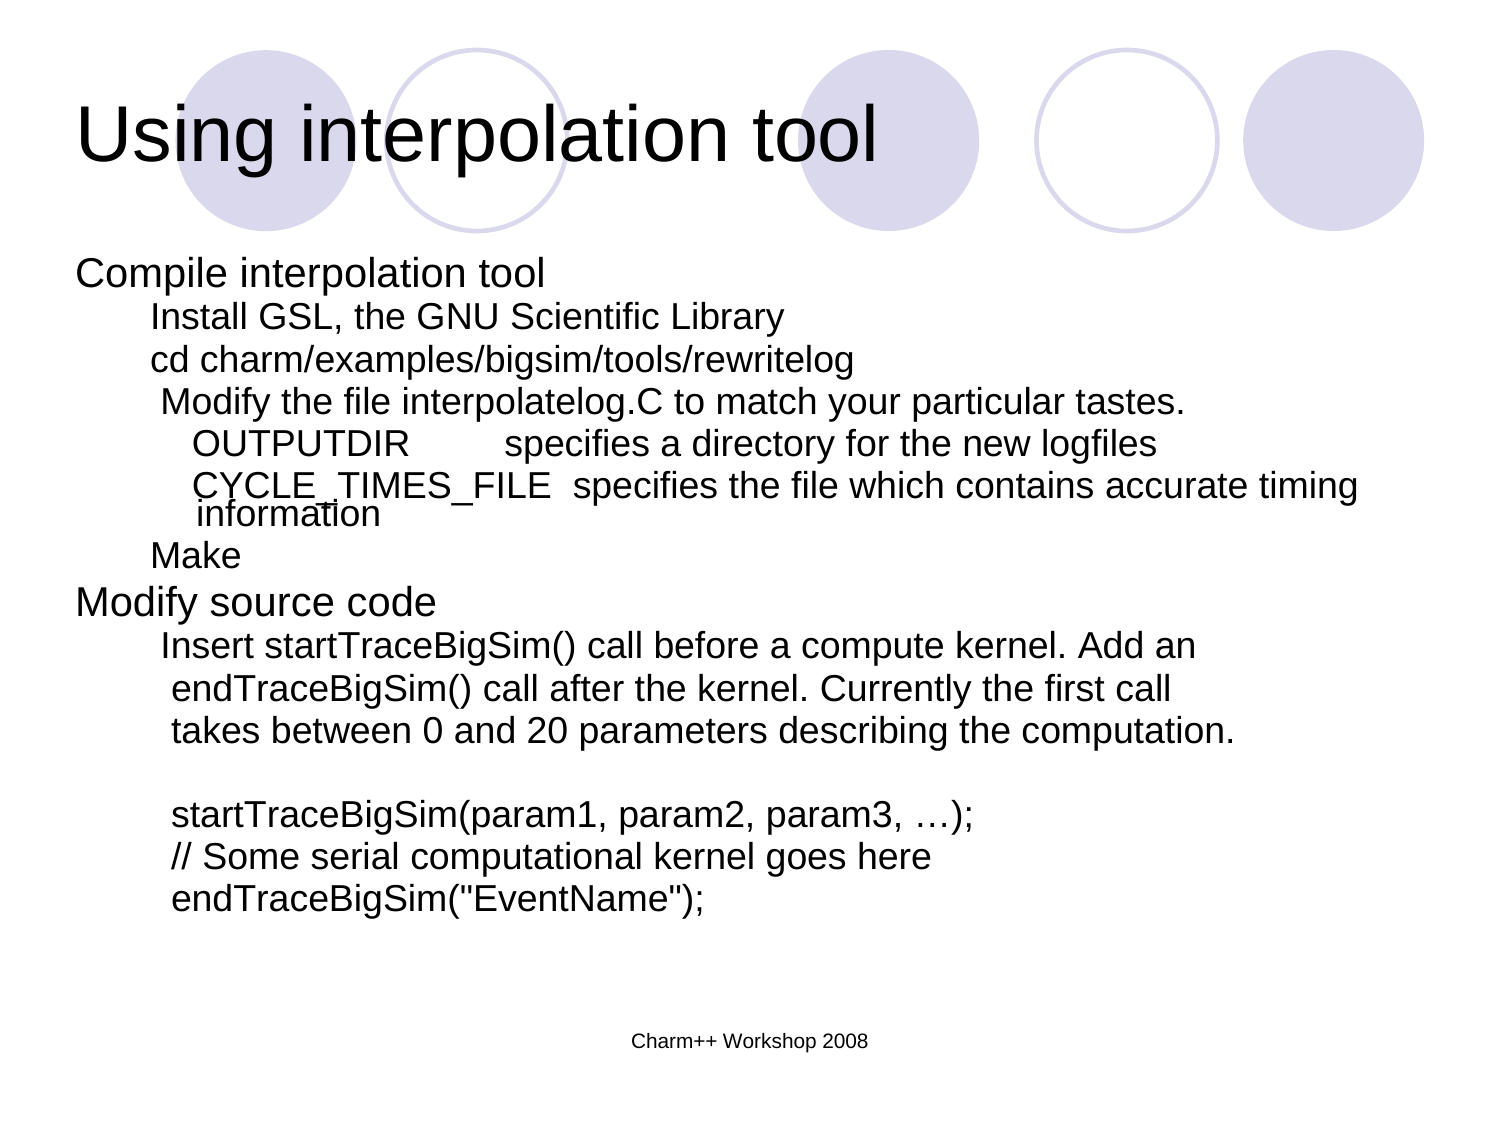

# Using interpolation tool
Compile interpolation tool
Install GSL, the GNU Scientific Library
cd charm/examples/bigsim/tools/rewritelog
 Modify the file interpolatelog.C to match your particular tastes.
 OUTPUTDIR specifies a directory for the new logfiles
 CYCLE_TIMES_FILE specifies the file which contains accurate timing information
Make
Modify source code
 Insert startTraceBigSim() call before a compute kernel. Add an
 endTraceBigSim() call after the kernel. Currently the first call
 takes between 0 and 20 parameters describing the computation.
 startTraceBigSim(param1, param2, param3, …);
 // Some serial computational kernel goes here
 endTraceBigSim("EventName");
Charm++ Workshop 2008